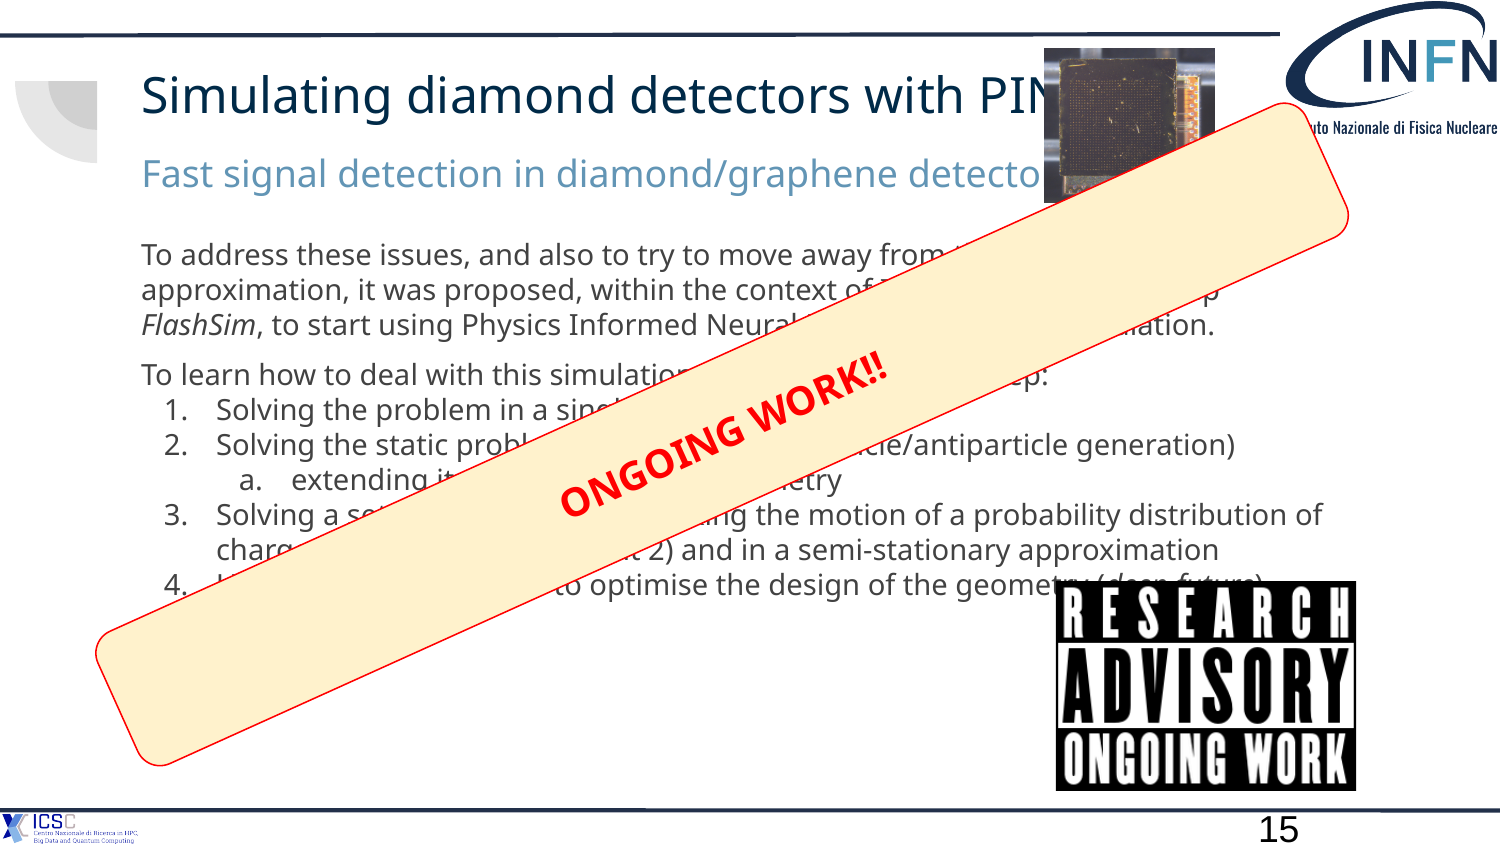

# Simulating diamond detectors with PINN
Fast signal detection in diamond/graphene detectors
To address these issues, and also to try to move away from the Weighting field approximation, it was proposed, within the context of ICSC Spoke WP2 flagship FlashSim, to start using Physics Informed Neural Networks for such simulation.
To learn how to deal with this simulation, we proceed step by step:
Solving the problem in a single region
Solving the static problem first (before the particle/antiparticle generation)
extending it to a multiple cells geometry
Solving a set of simple PDEs mimicking the motion of a probability distribution of charge in the potential of point 2) and in a semi-stationary approximation
Using parametric PINNs to optimise the design of the geometry (deep future)
ONGOING WORK!!